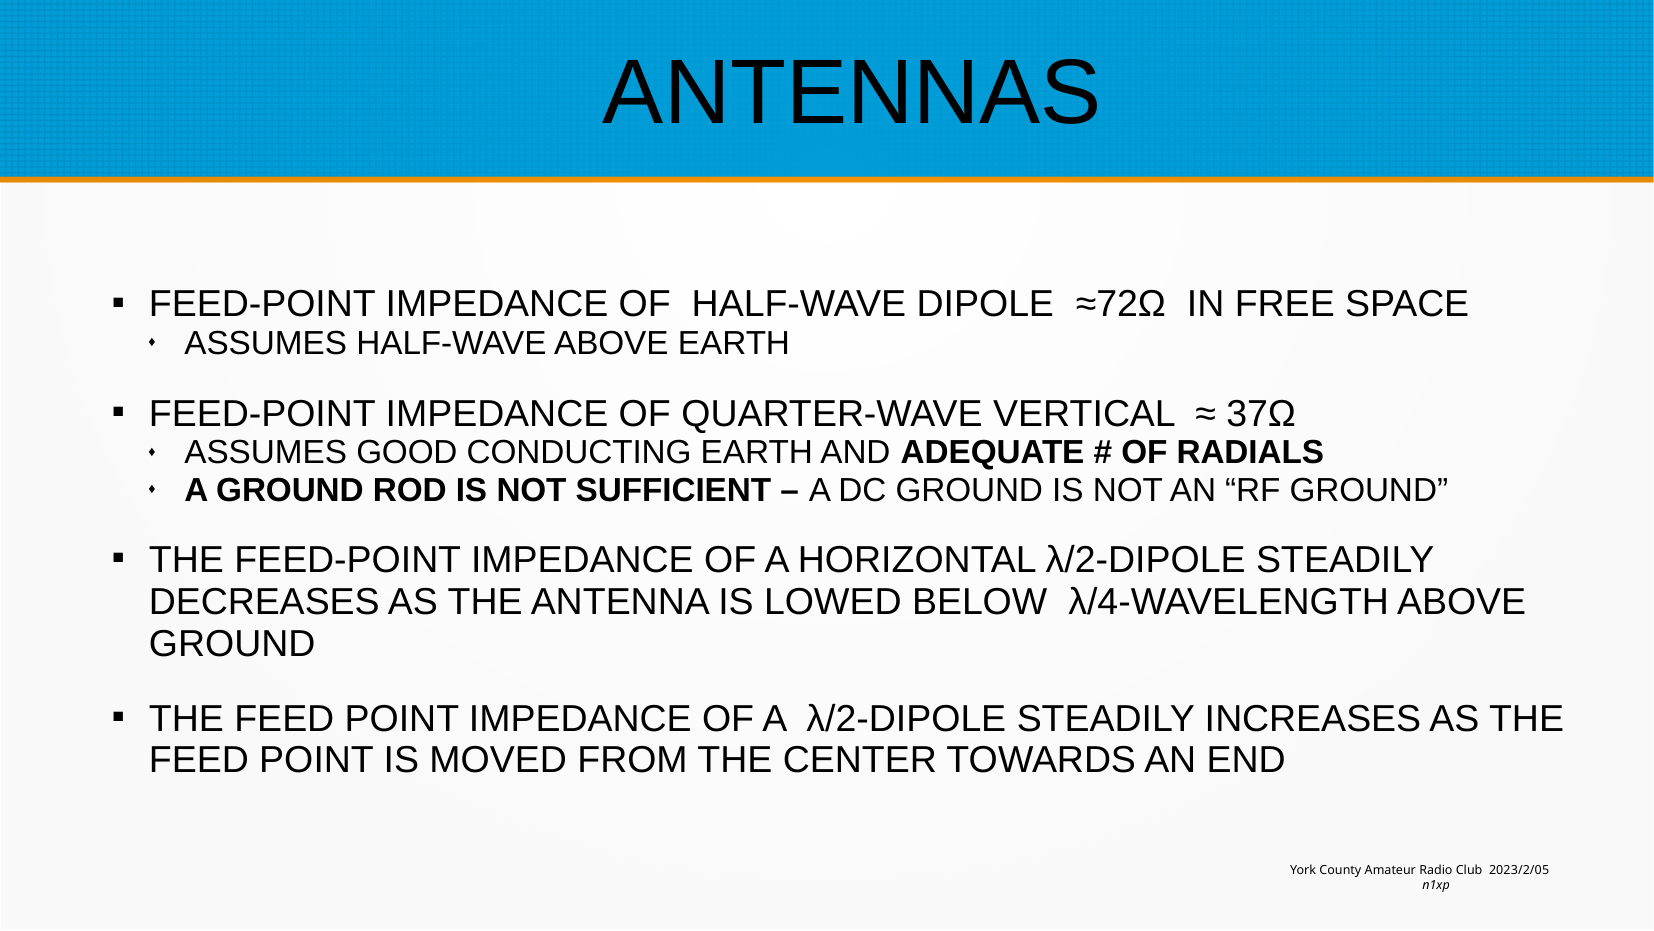

ANTENNAS
FEED-POINT IMPEDANCE OF HALF-WAVE DIPOLE ≈72Ω IN FREE SPACE
ASSUMES HALF-WAVE ABOVE EARTH
FEED-POINT IMPEDANCE OF QUARTER-WAVE VERTICAL ≈ 37Ω
ASSUMES GOOD CONDUCTING EARTH AND ADEQUATE # OF RADIALS
A GROUND ROD IS NOT SUFFICIENT – A DC GROUND IS NOT AN “RF GROUND”
THE FEED-POINT IMPEDANCE OF A HORIZONTAL λ/2-DIPOLE STEADILY DECREASES AS THE ANTENNA IS LOWED BELOW λ/4-WAVELENGTH ABOVE GROUND
THE FEED POINT IMPEDANCE OF A λ/2-DIPOLE STEADILY INCREASES AS THE FEED POINT IS MOVED FROM THE CENTER TOWARDS AN END
York County Amateur Radio Club 2023/2/05
n1xp